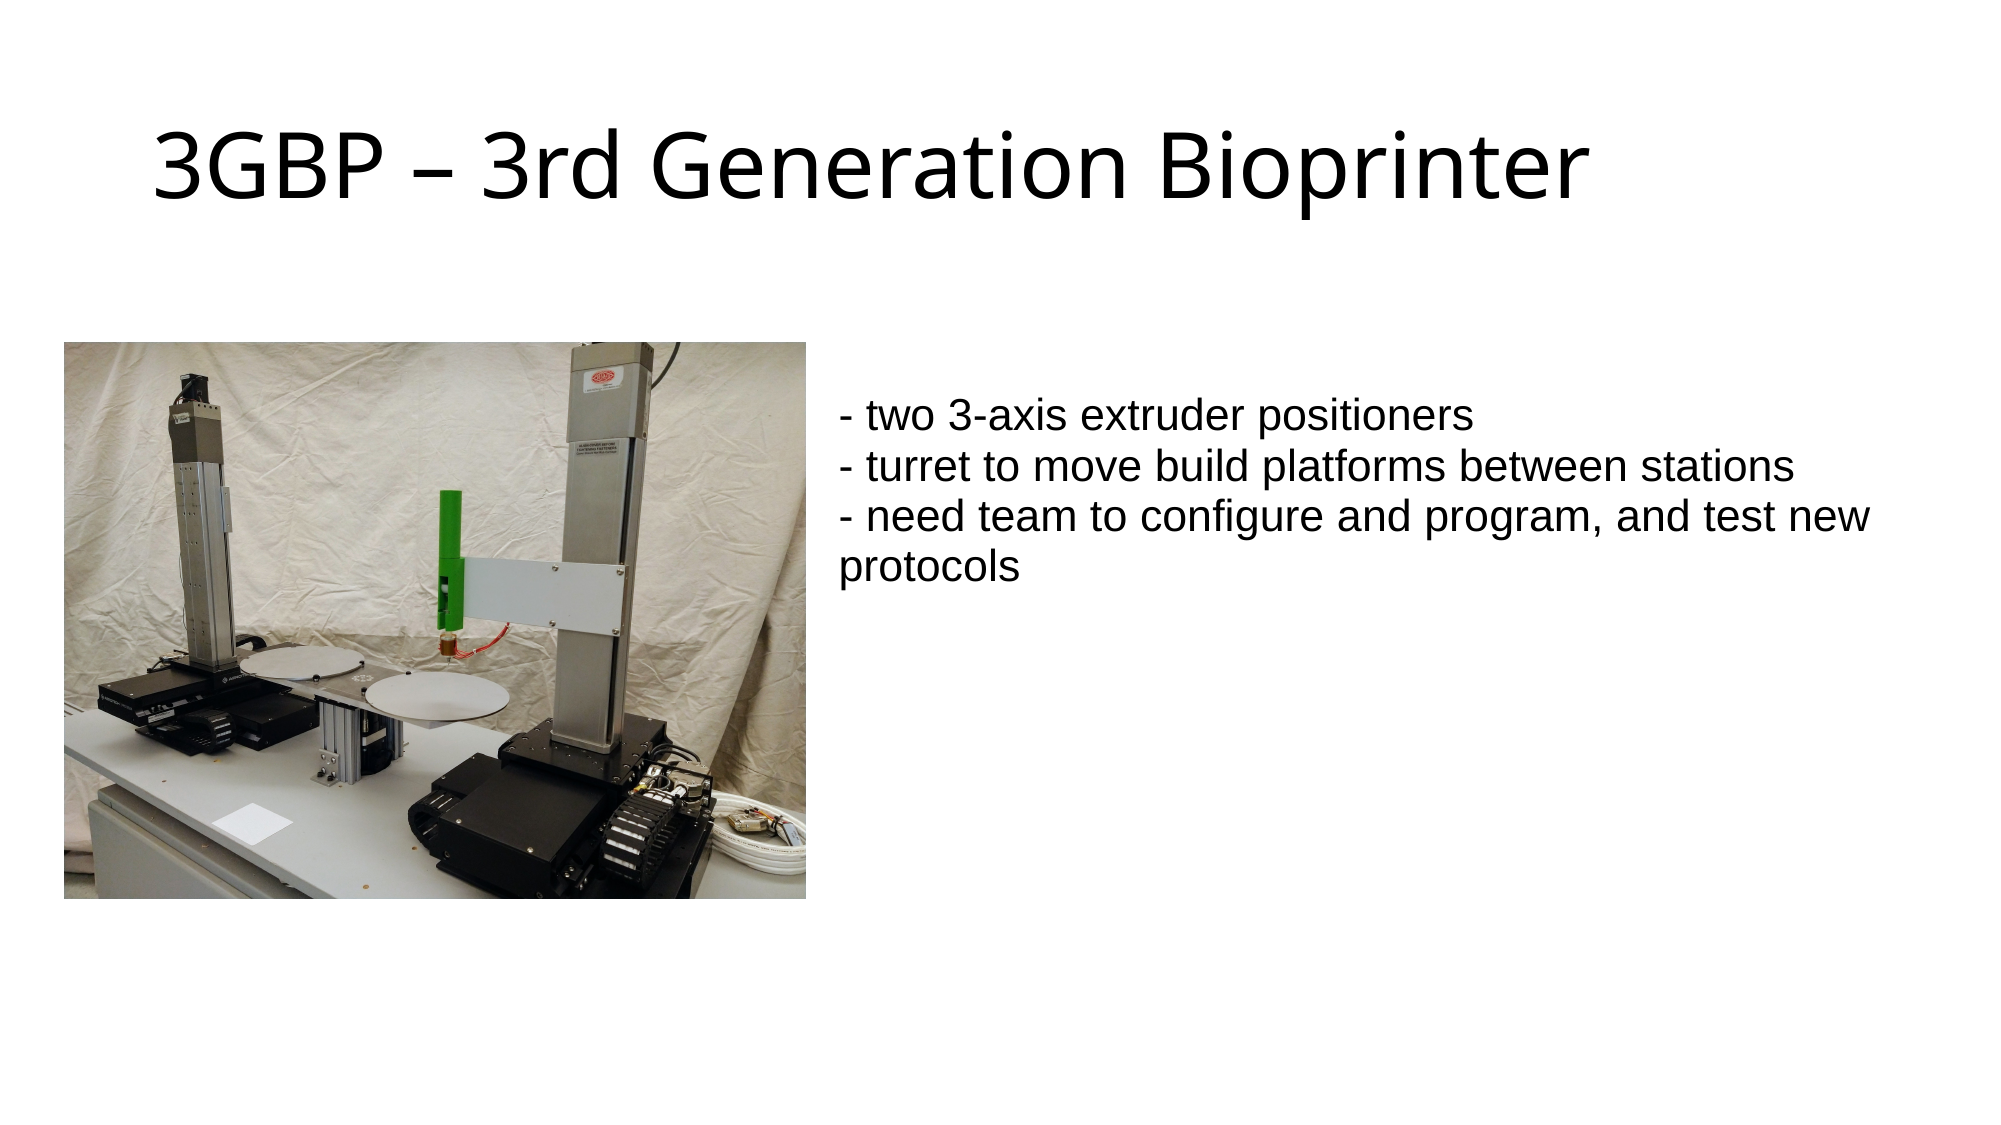

# 3GBP – 3rd Generation Bioprinter
- two 3-axis extruder positioners
- turret to move build platforms between stations
- need team to configure and program, and test new protocols